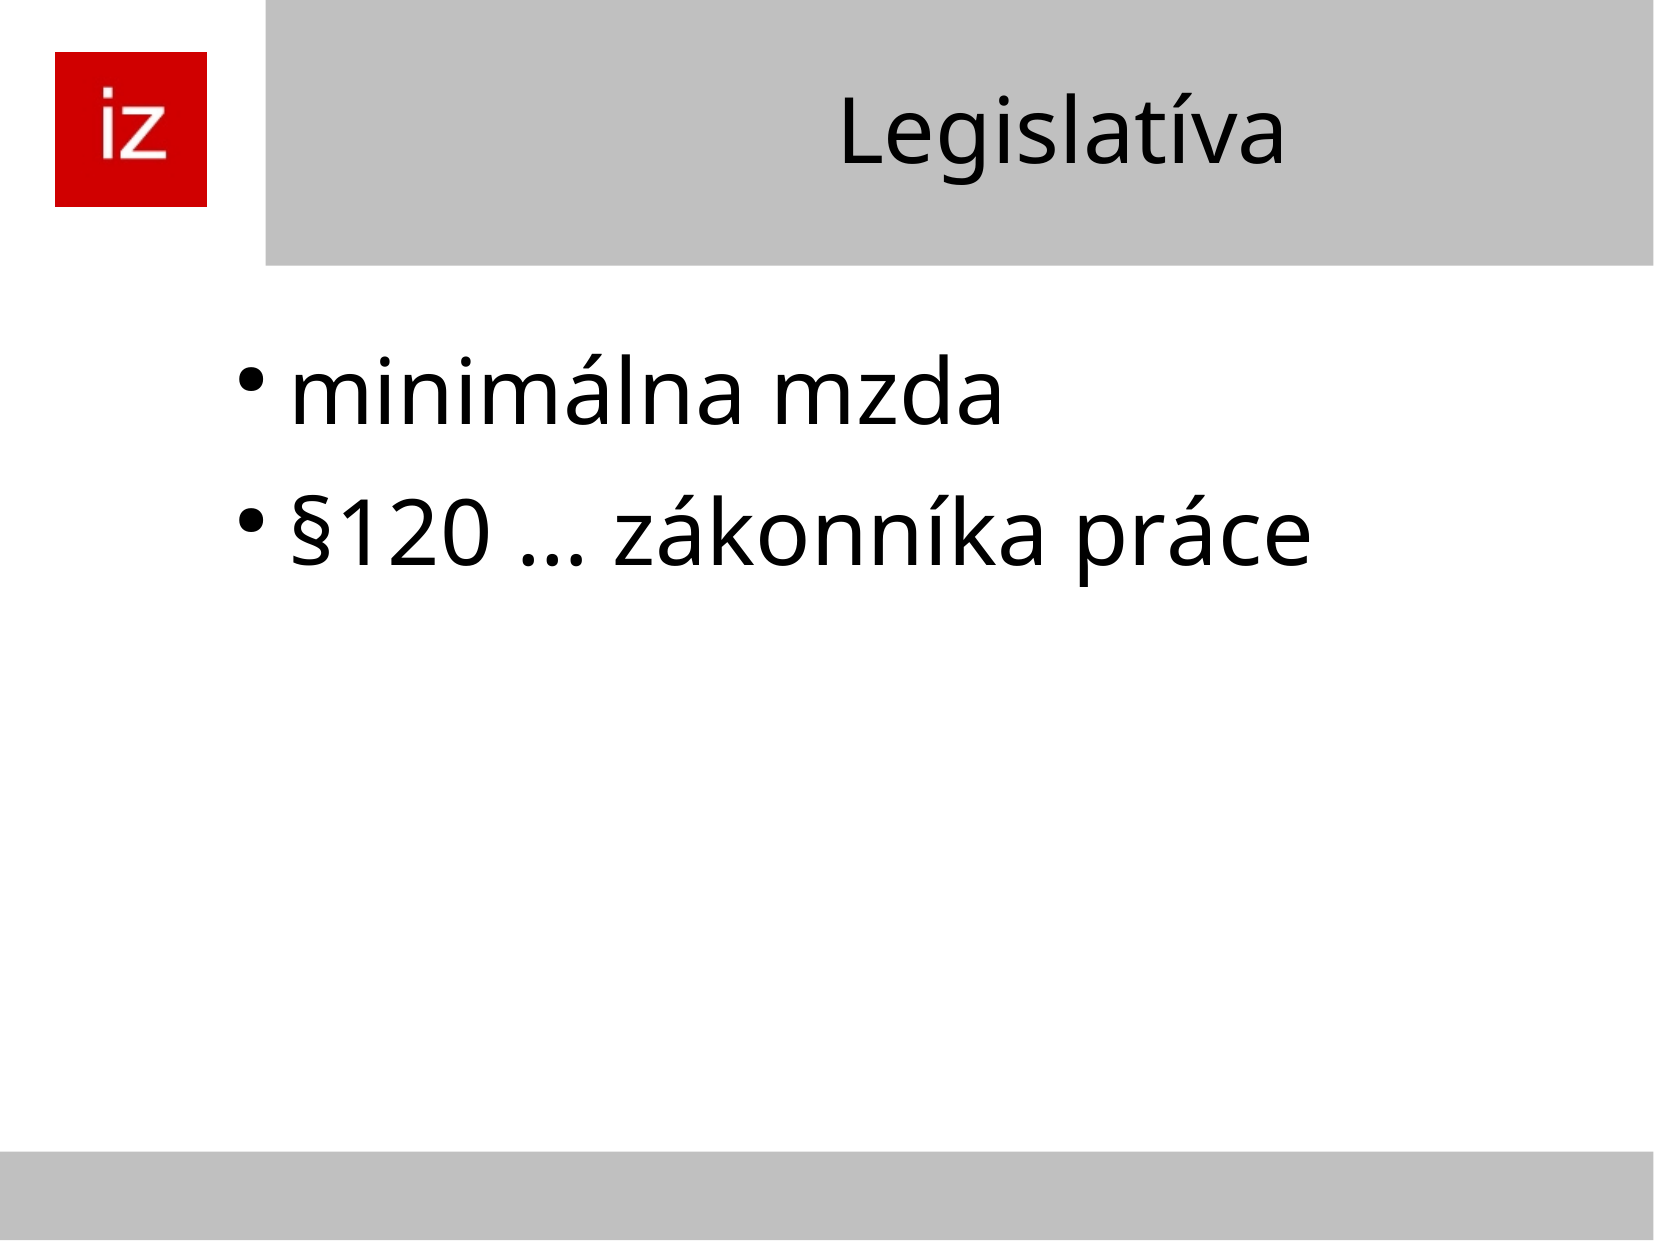

# Legislatíva
minimálna mzda
§120 … zákonníka práce